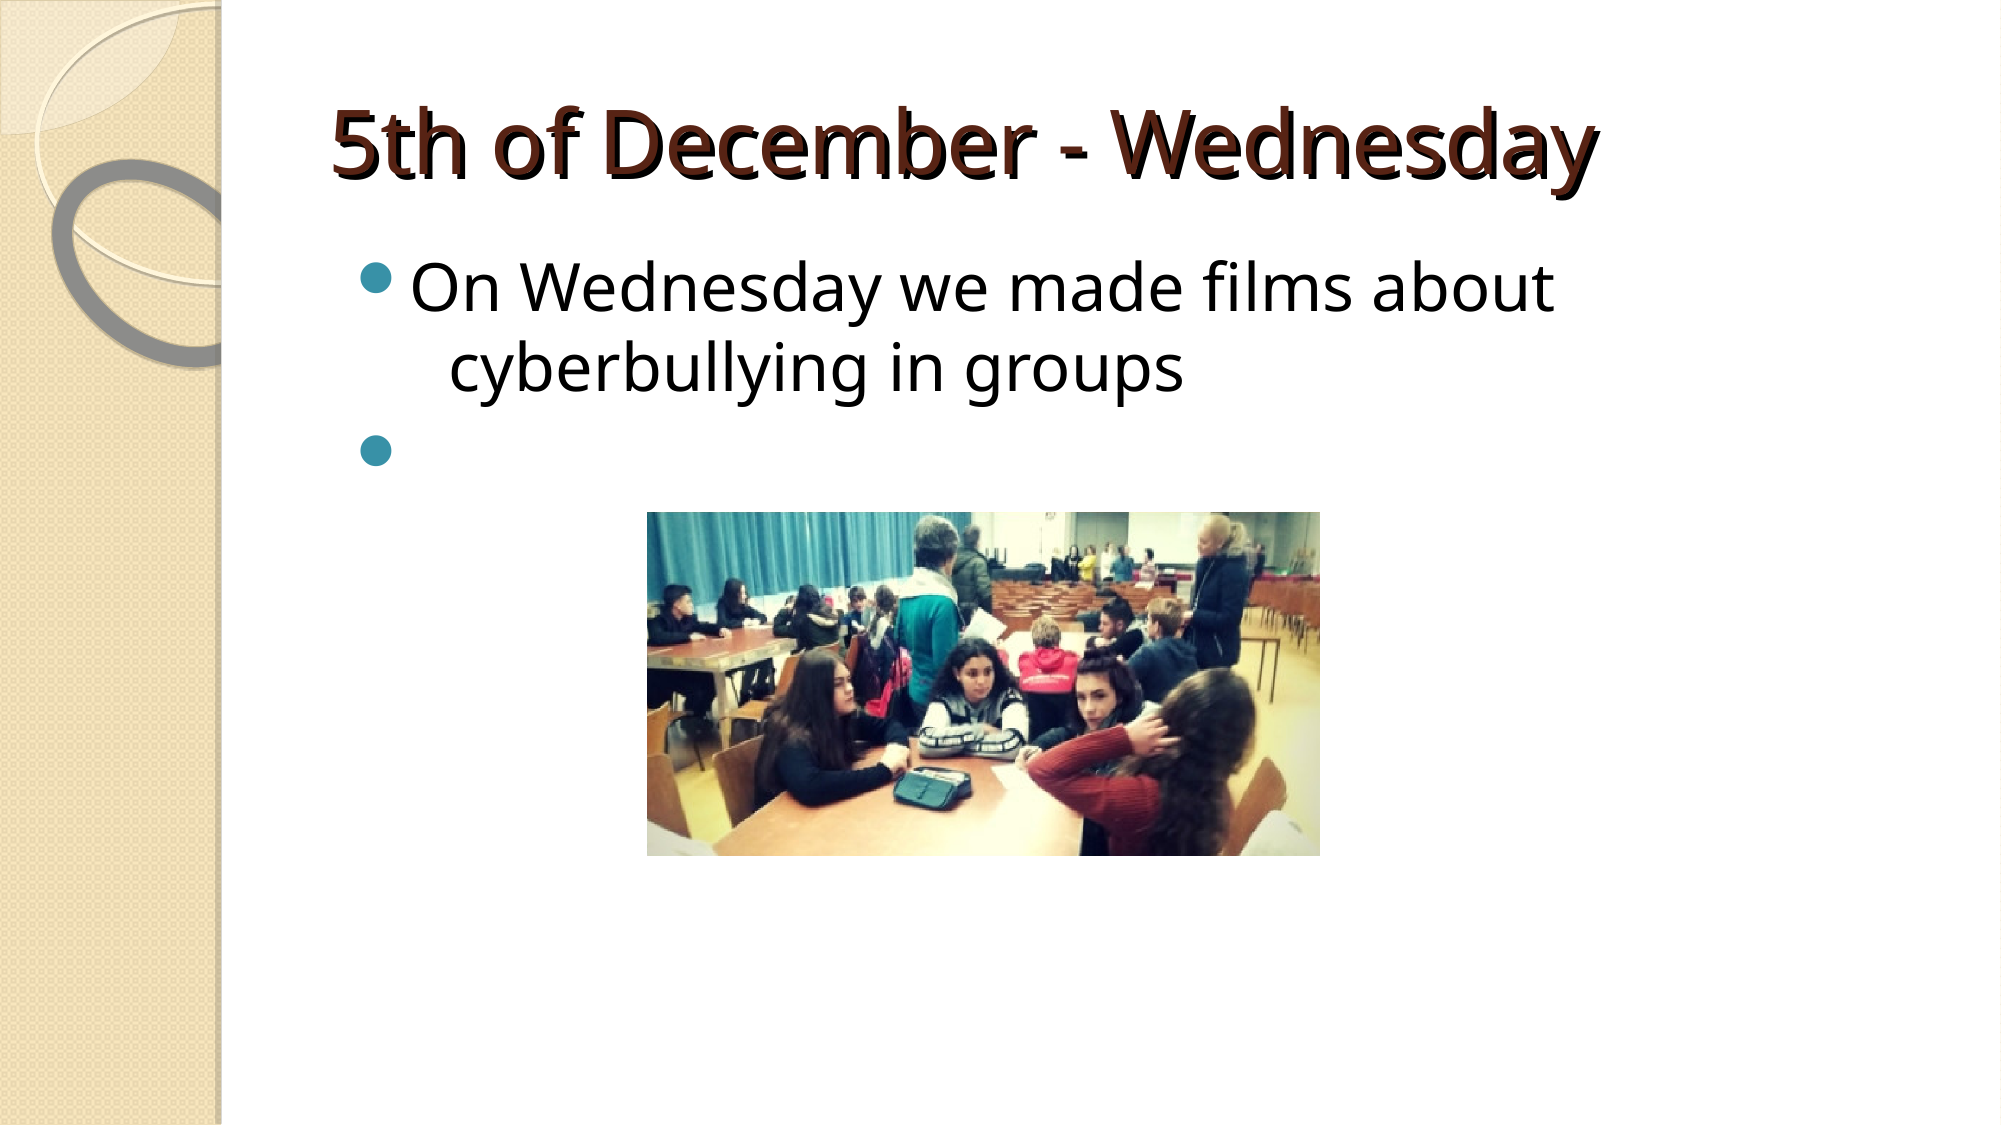

# 5th of December - Wednesday
On Wednesday we made films about cyberbullying in groups